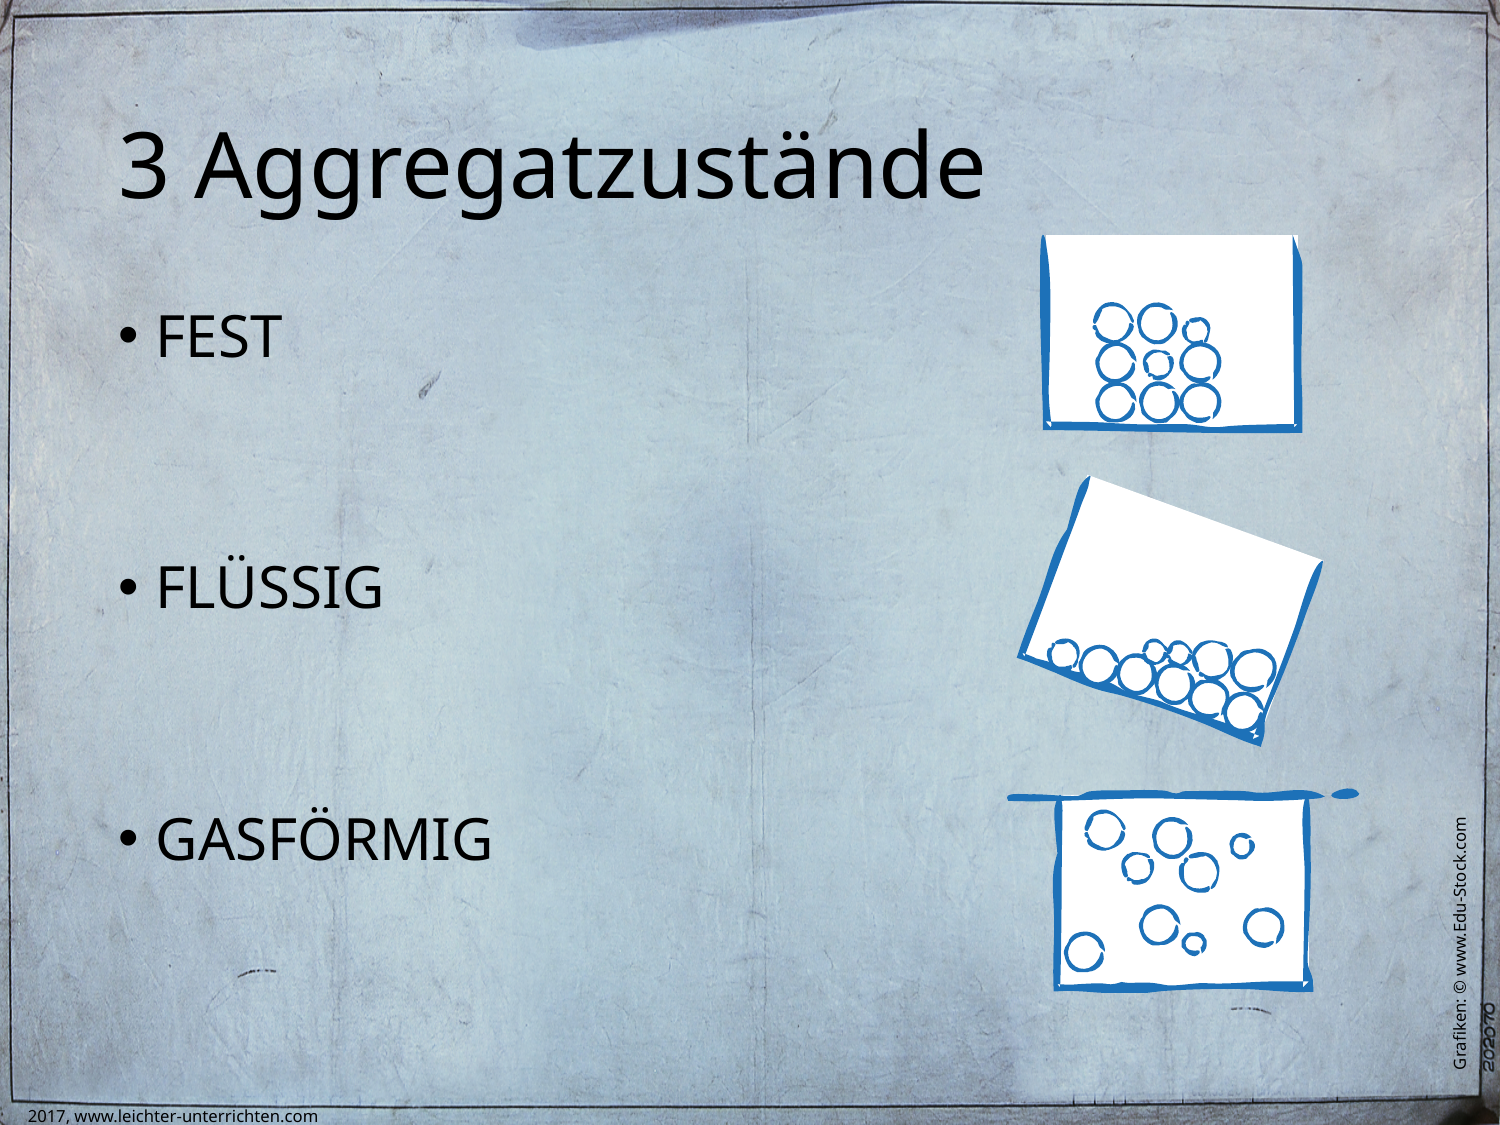

# 3 Aggregatzustände
FEST
FLÜSSIG
GASFÖRMIG
Grafiken: © www.Edu-Stock.com